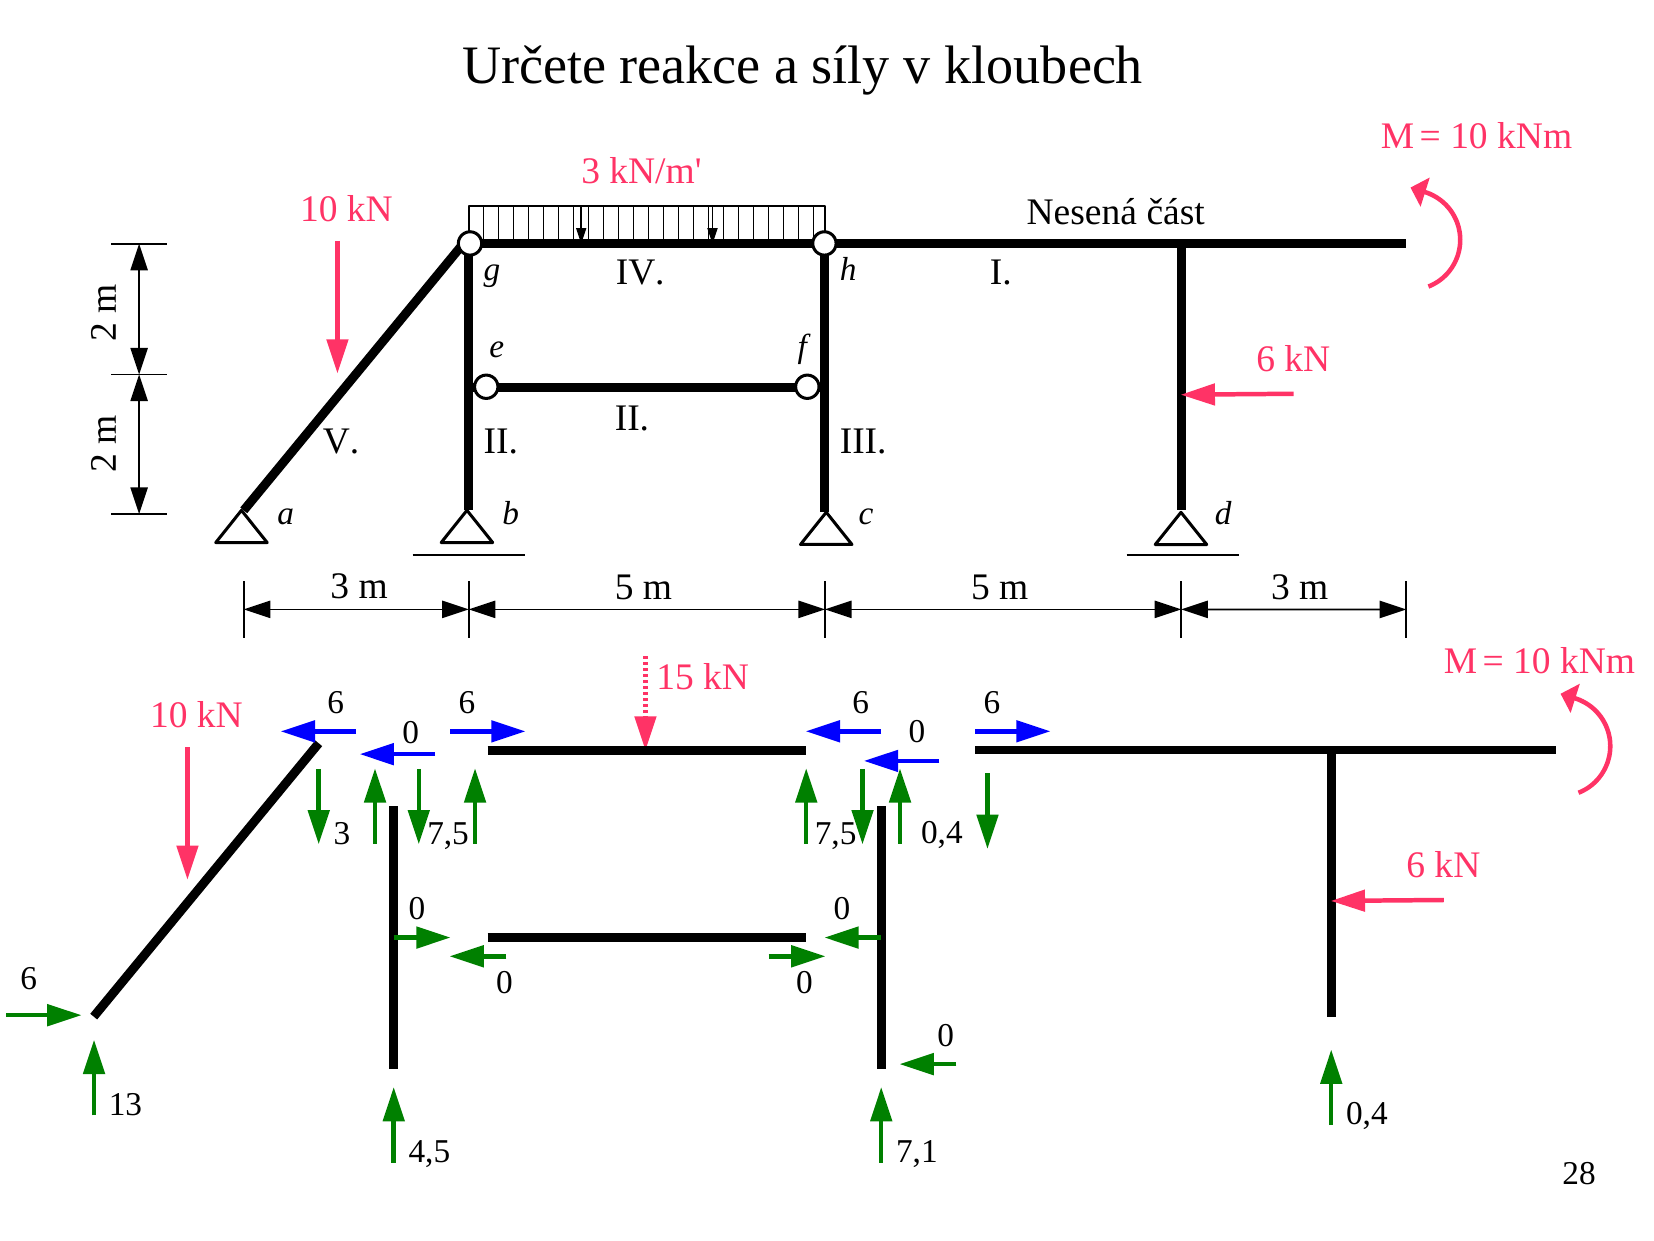

# Určete reakce a síly v kloubech
M = 10 kNm
3 kN/m'
Nesená část
10 kN
g
IV.
h
I.
2 m
e
f
6 kN
II.
2 m
II.
III.
V.
a
b
c
d
3 m
5 m
3 m
5 m
M = 10 kNm
15 kN
6
6
6
6
10 kN
0
0
0,4
3
7,5
7,5
6 kN
0
0
6
0
0
0
13
0,4
4,5
7,1
28